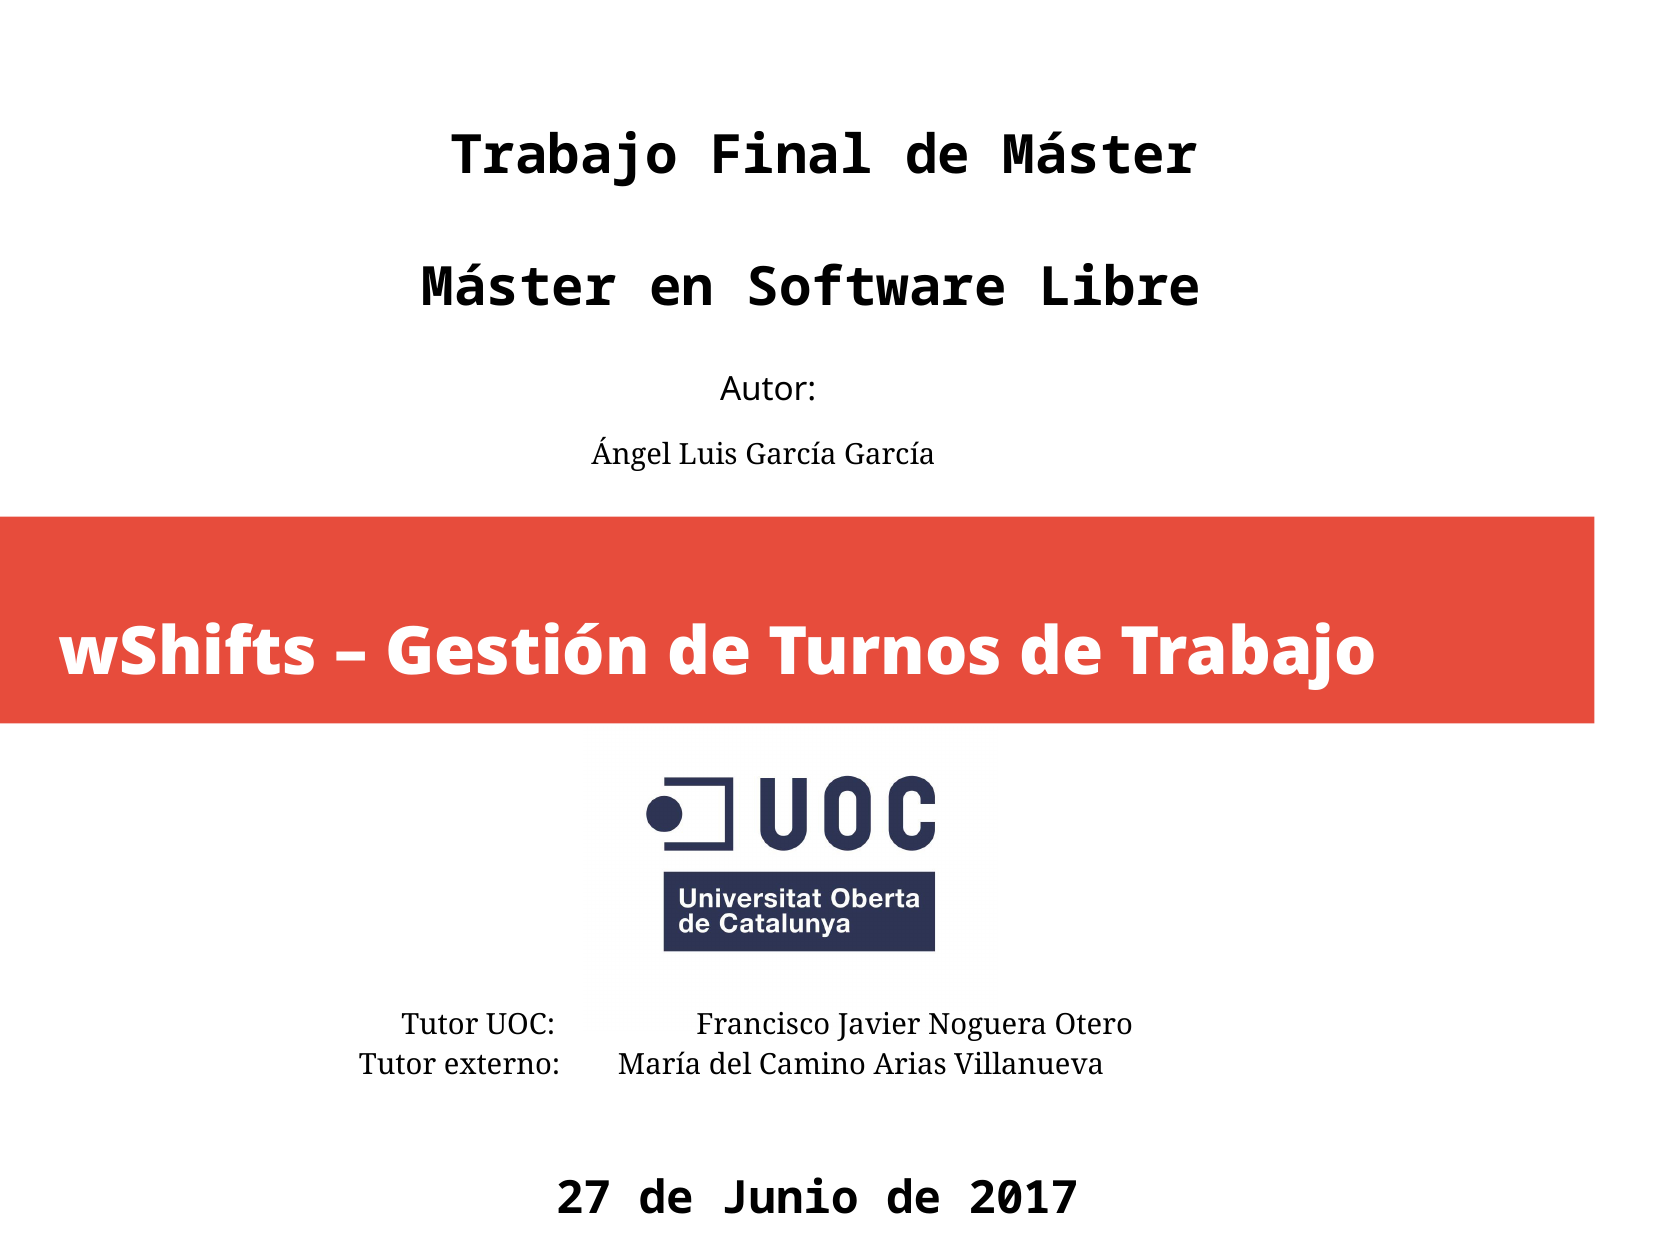

Trabajo Final de Máster
Máster en Software Libre
Autor:
Ángel Luis García García
# wShifts – Gestión de Turnos de Trabajo
Tutor externo: 	 María del Camino Arias Villanueva
Tutor UOC: 		Francisco Javier Noguera Otero
27 de Junio de 2017